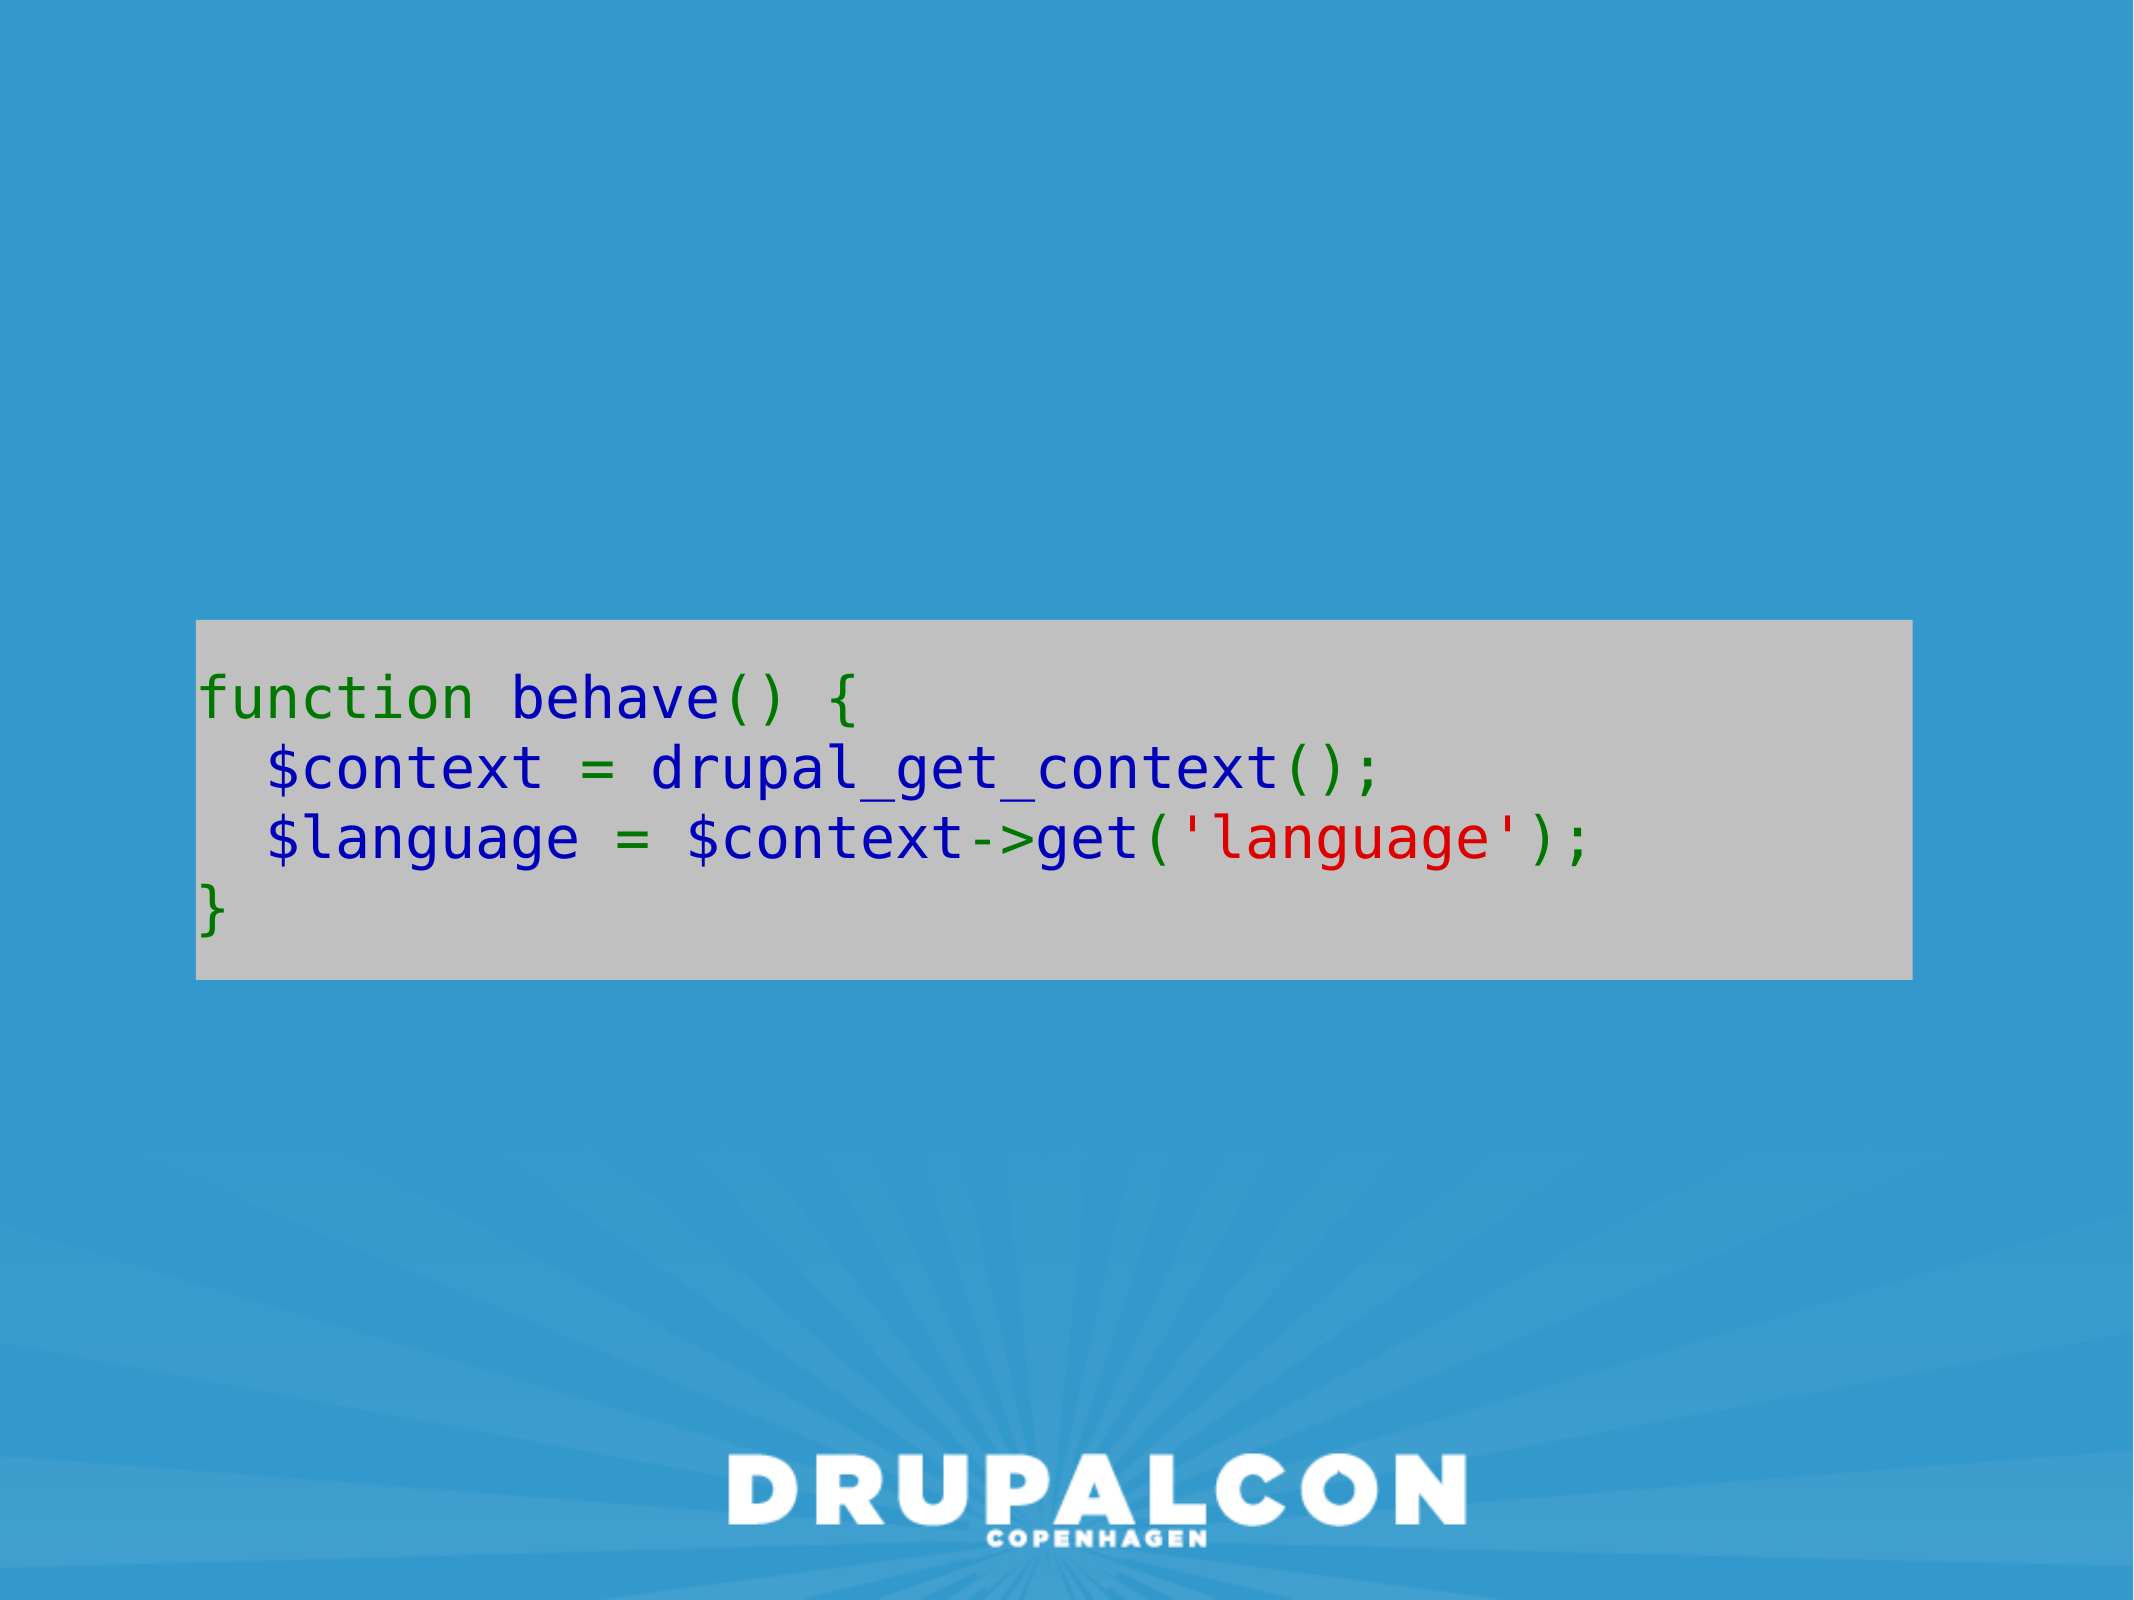

# function behave() {   $context = drupal_get_context();   $language = $context->get('language'); }